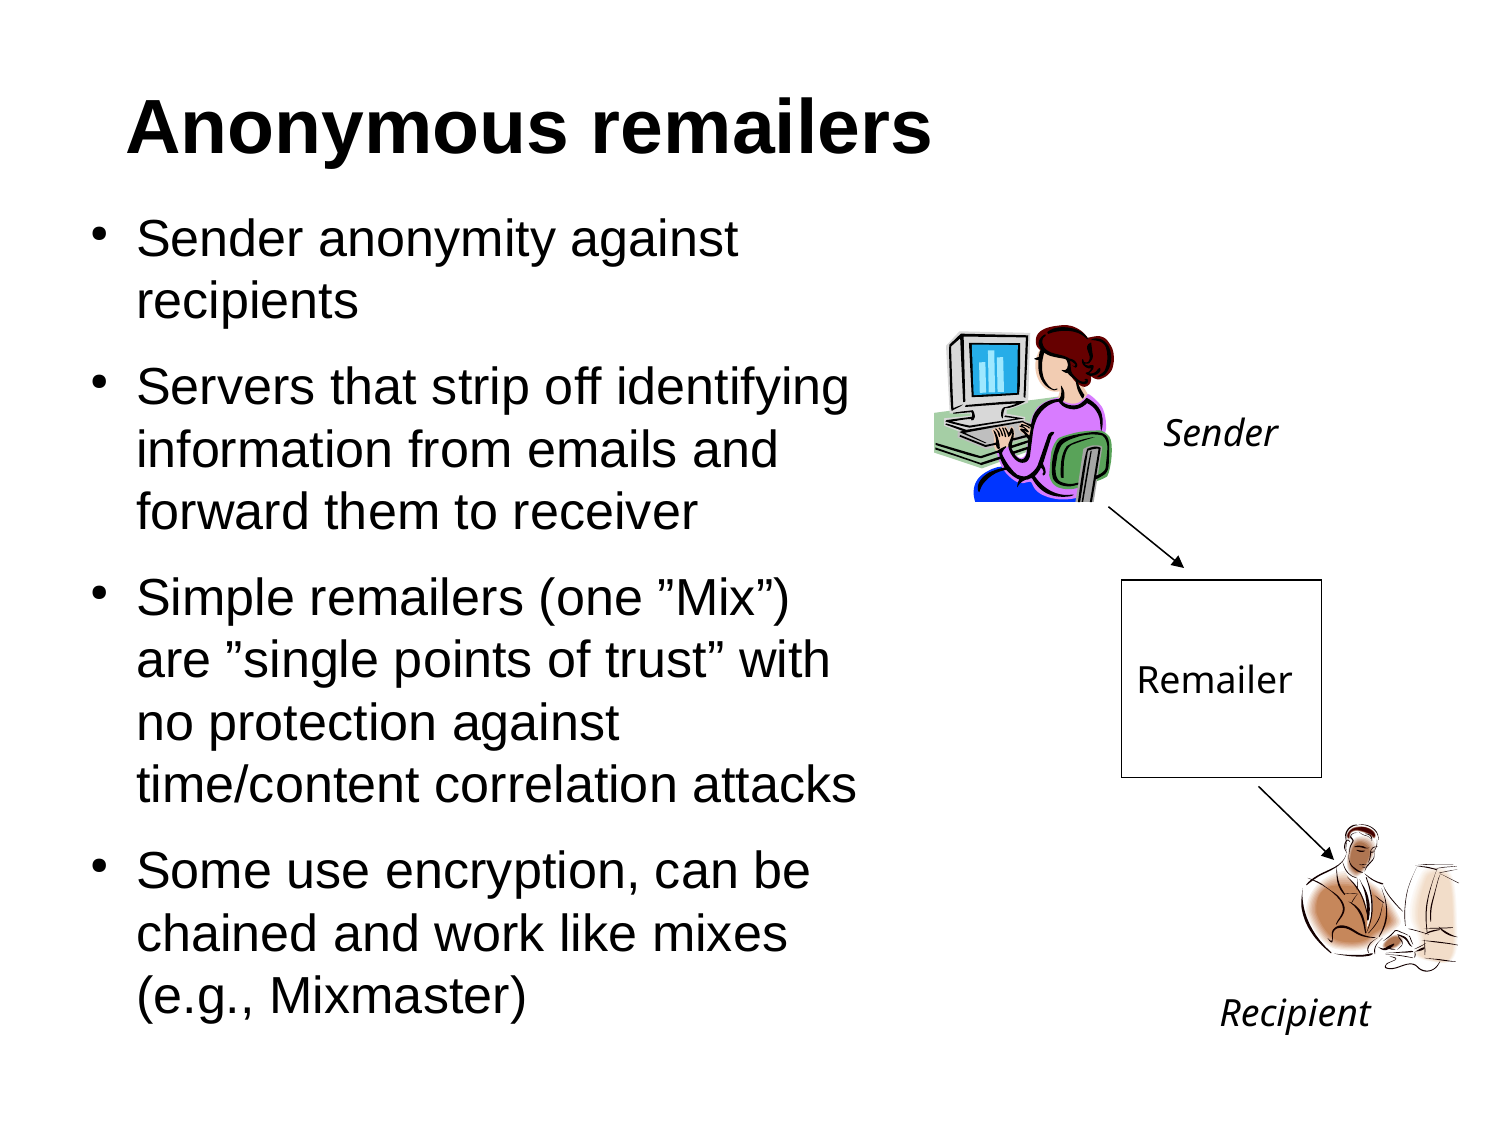

# Anonymous remailers
Sender anonymity against recipients
Servers that strip off identifying information from emails and forward them to receiver
Simple remailers (one ”Mix”) are ”single points of trust” with no protection against time/content correlation attacks
Some use encryption, can be chained and work like mixes (e.g., Mixmaster)
Sender
Remailer
Recipient